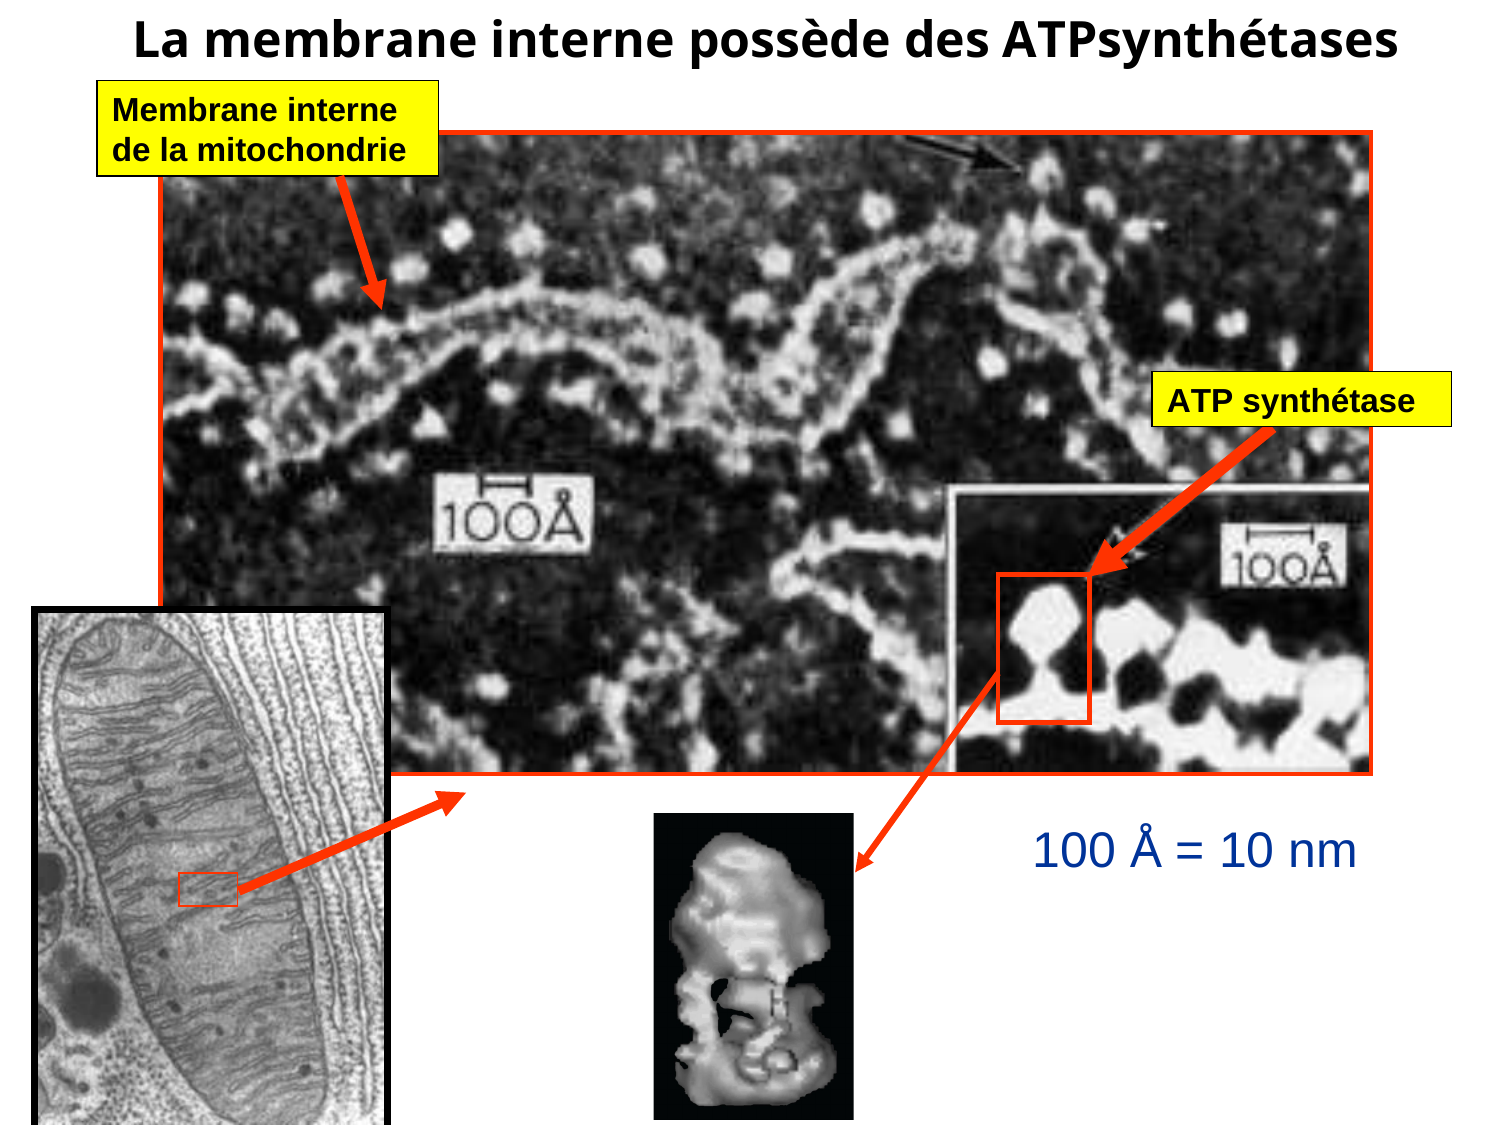

La membrane interne possède des ATPsynthétases
Membrane interne de la mitochondrie
ATP synthétase
100 Å = 10 nm